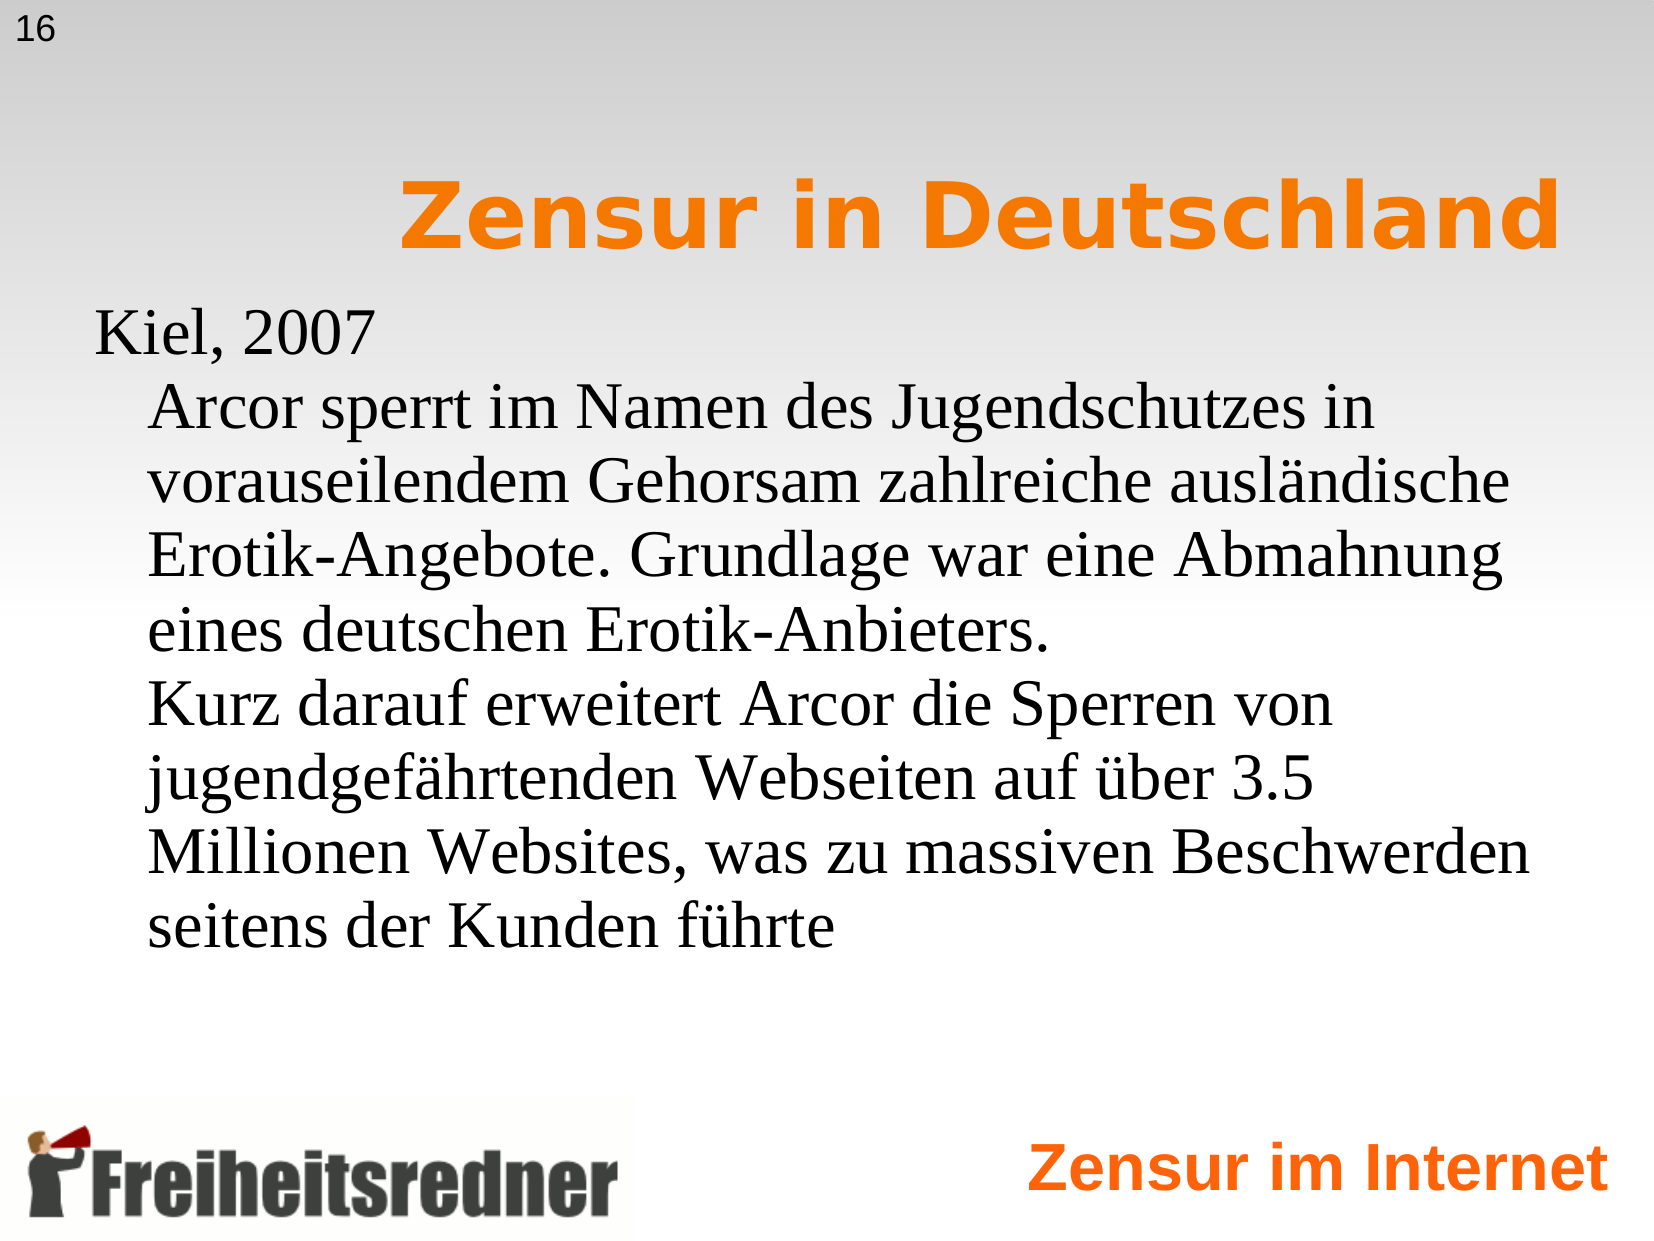

# Zensur in Deutschland
Kiel, 2007
Arcor sperrt im Namen des Jugendschutzes in vorauseilendem Gehorsam zahlreiche ausländische Erotik-Angebote. Grundlage war eine Abmahnung eines deutschen Erotik-Anbieters.
Kurz darauf erweitert Arcor die Sperren von jugendgefährtenden Webseiten auf über 3.5 Millionen Websites, was zu massiven Beschwerden seitens der Kunden führte